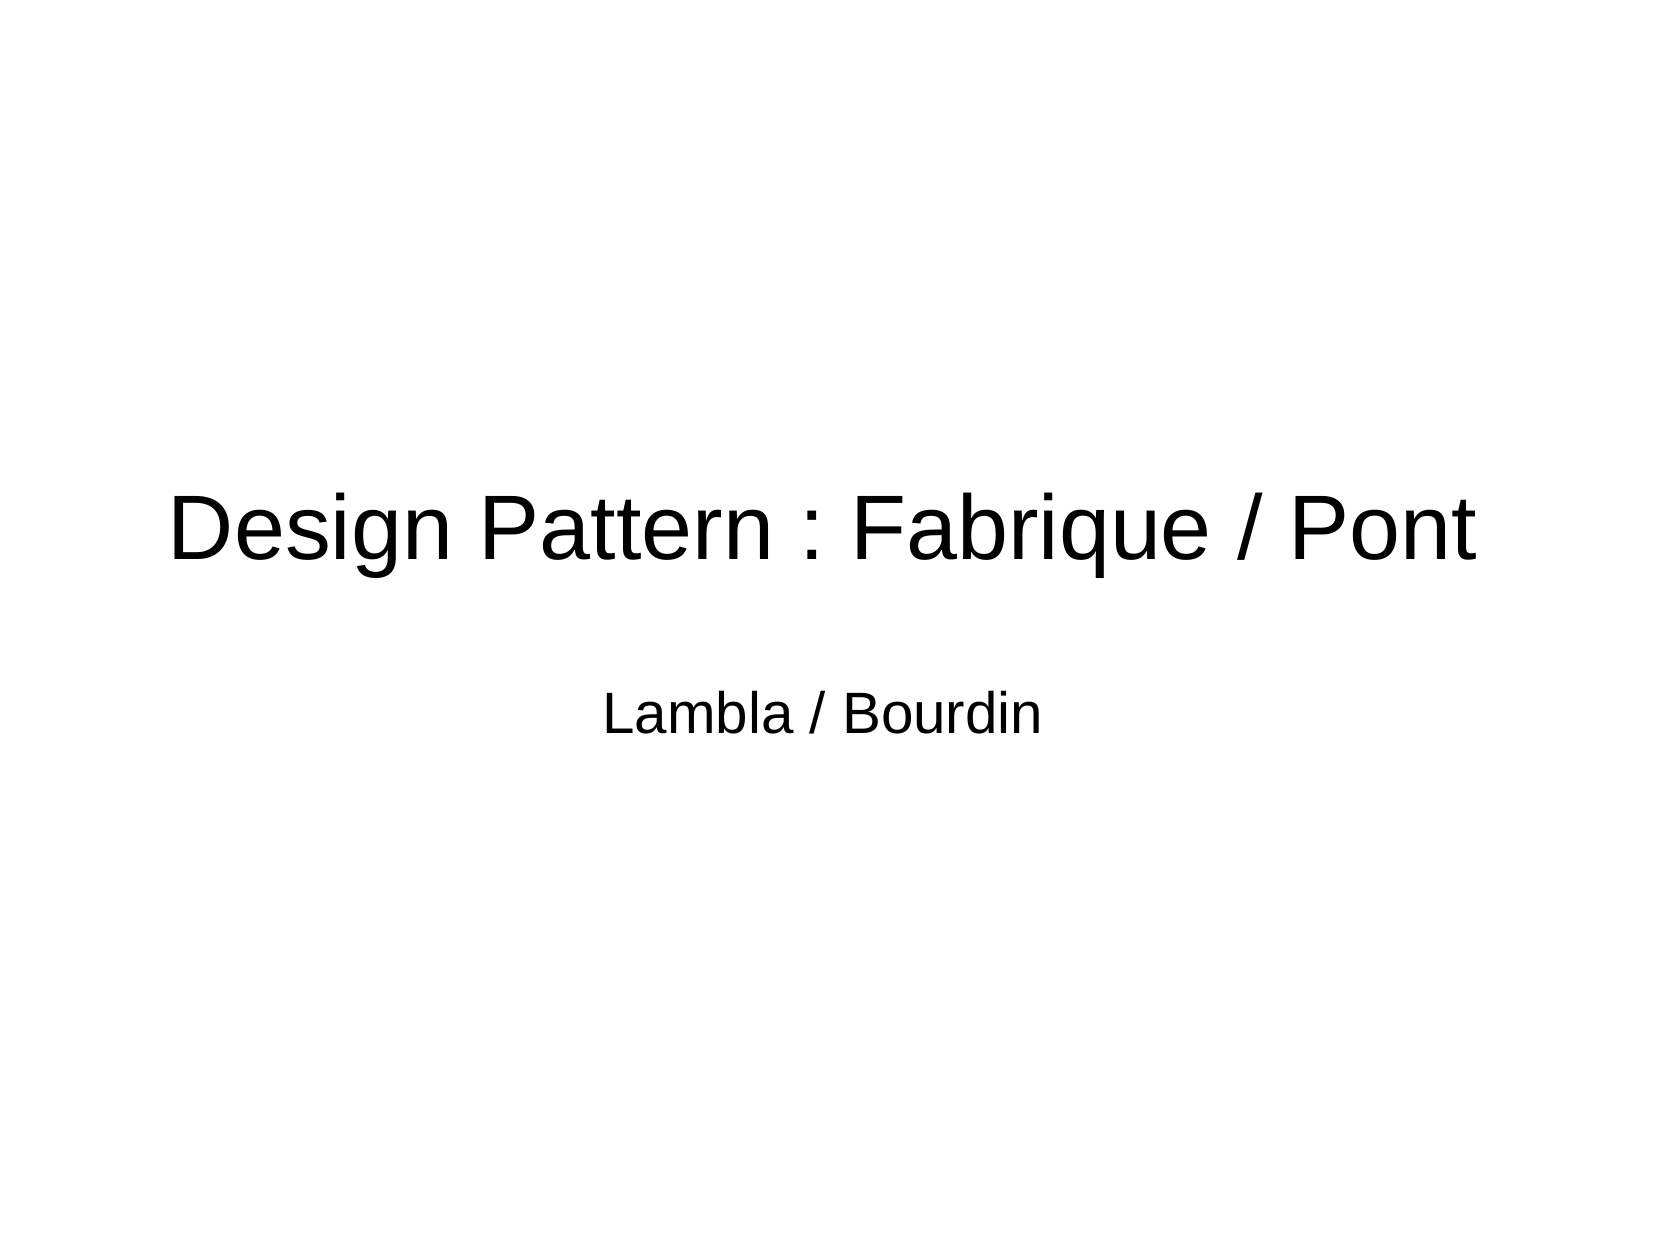

# Design Pattern : Fabrique / Pont Lambla / Bourdin